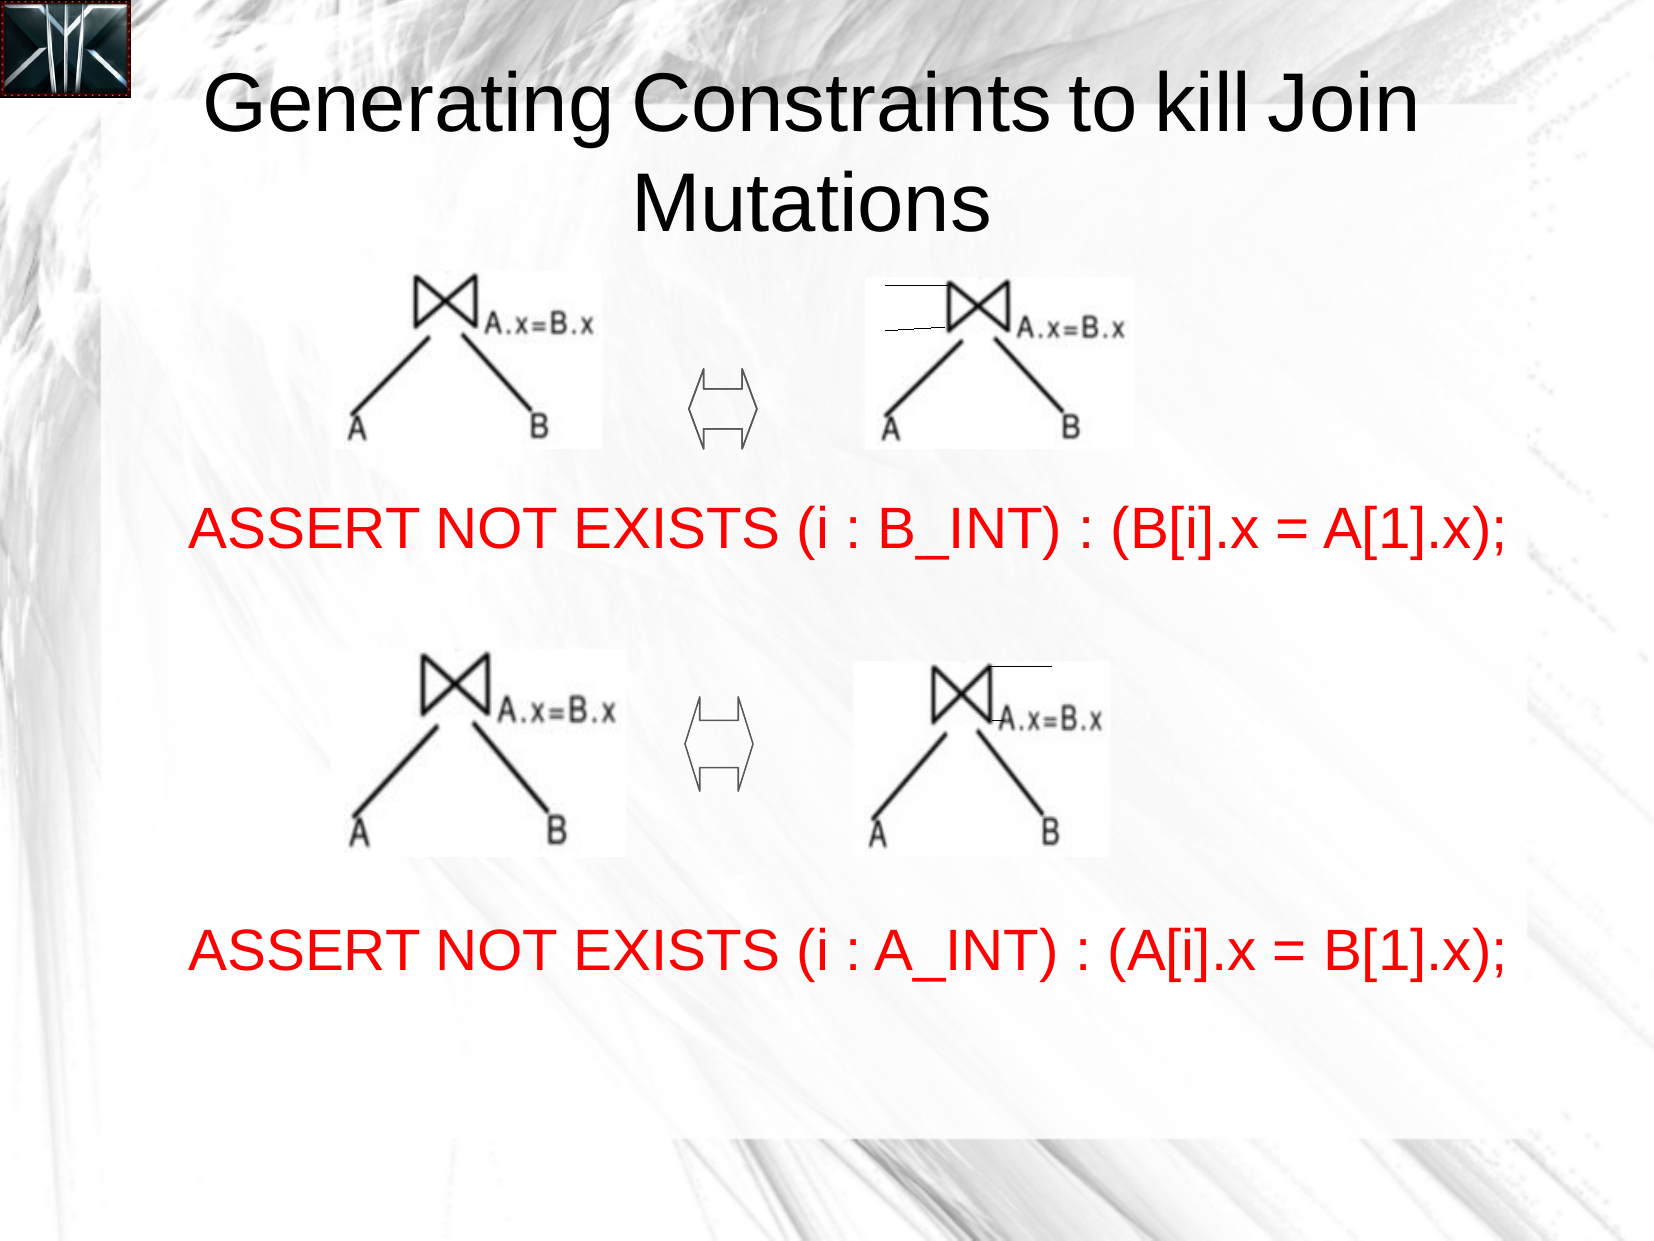

# Generating Constraints to kill Join Mutations
ASSERT NOT EXISTS (i : B_INT) : (B[i].x = A[1].x);
ASSERT NOT EXISTS (i : A_INT) : (A[i].x = B[1].x);